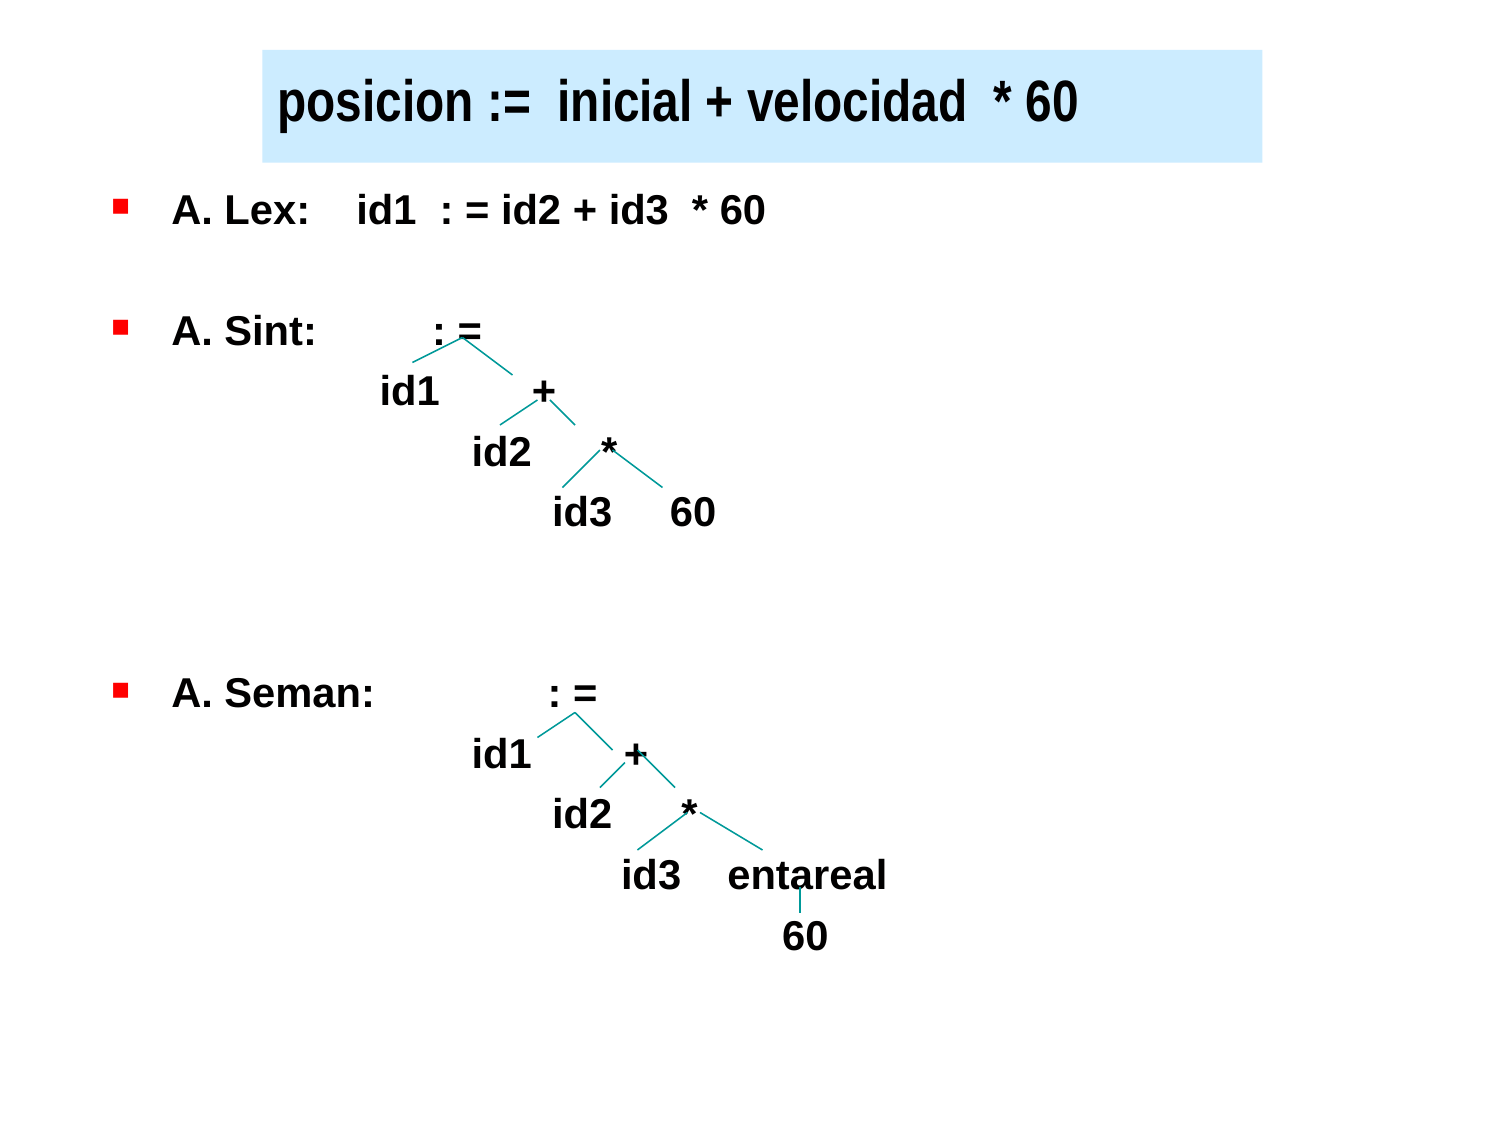

# posicion := inicial + velocidad * 60
A. Lex: id1 : = id2 + id3 * 60
A. Sint: : =
 id1 +
 id2 *
 id3 60
A. Seman: : =
 id1 +
 id2 *
 id3 entareal
 60
Año 2004
26